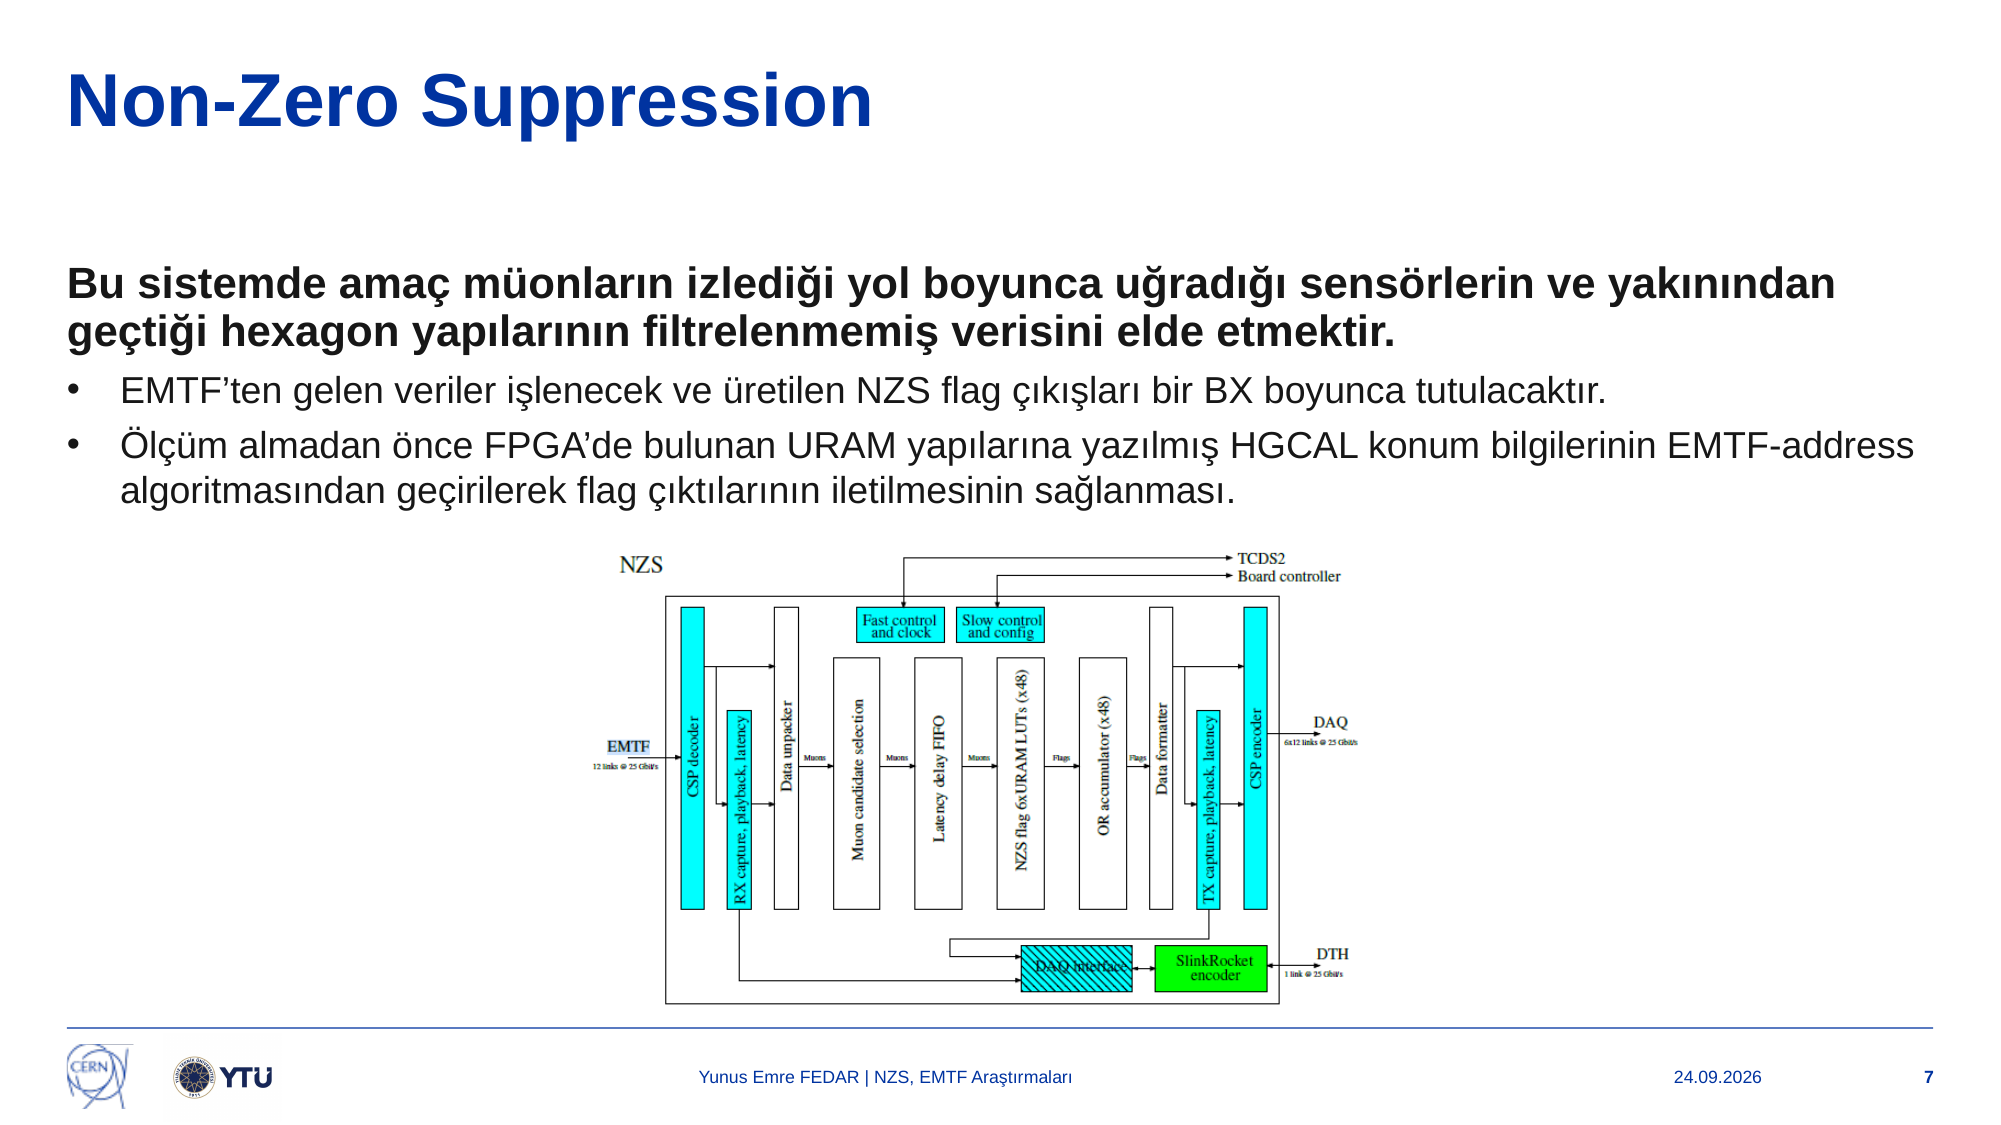

# Non-Zero Suppression
Bu sistemde amaç müonların izlediği yol boyunca uğradığı sensörlerin ve yakınından geçtiği hexagon yapılarının filtrelenmemiş verisini elde etmektir.
EMTF’ten gelen veriler işlenecek ve üretilen NZS flag çıkışları bir BX boyunca tutulacaktır.
Ölçüm almadan önce FPGA’de bulunan URAM yapılarına yazılmış HGCAL konum bilgilerinin EMTF-address algoritmasından geçirilerek flag çıktılarının iletilmesinin sağlanması.
Yunus Emre FEDAR | NZS, EMTF Araştırmaları